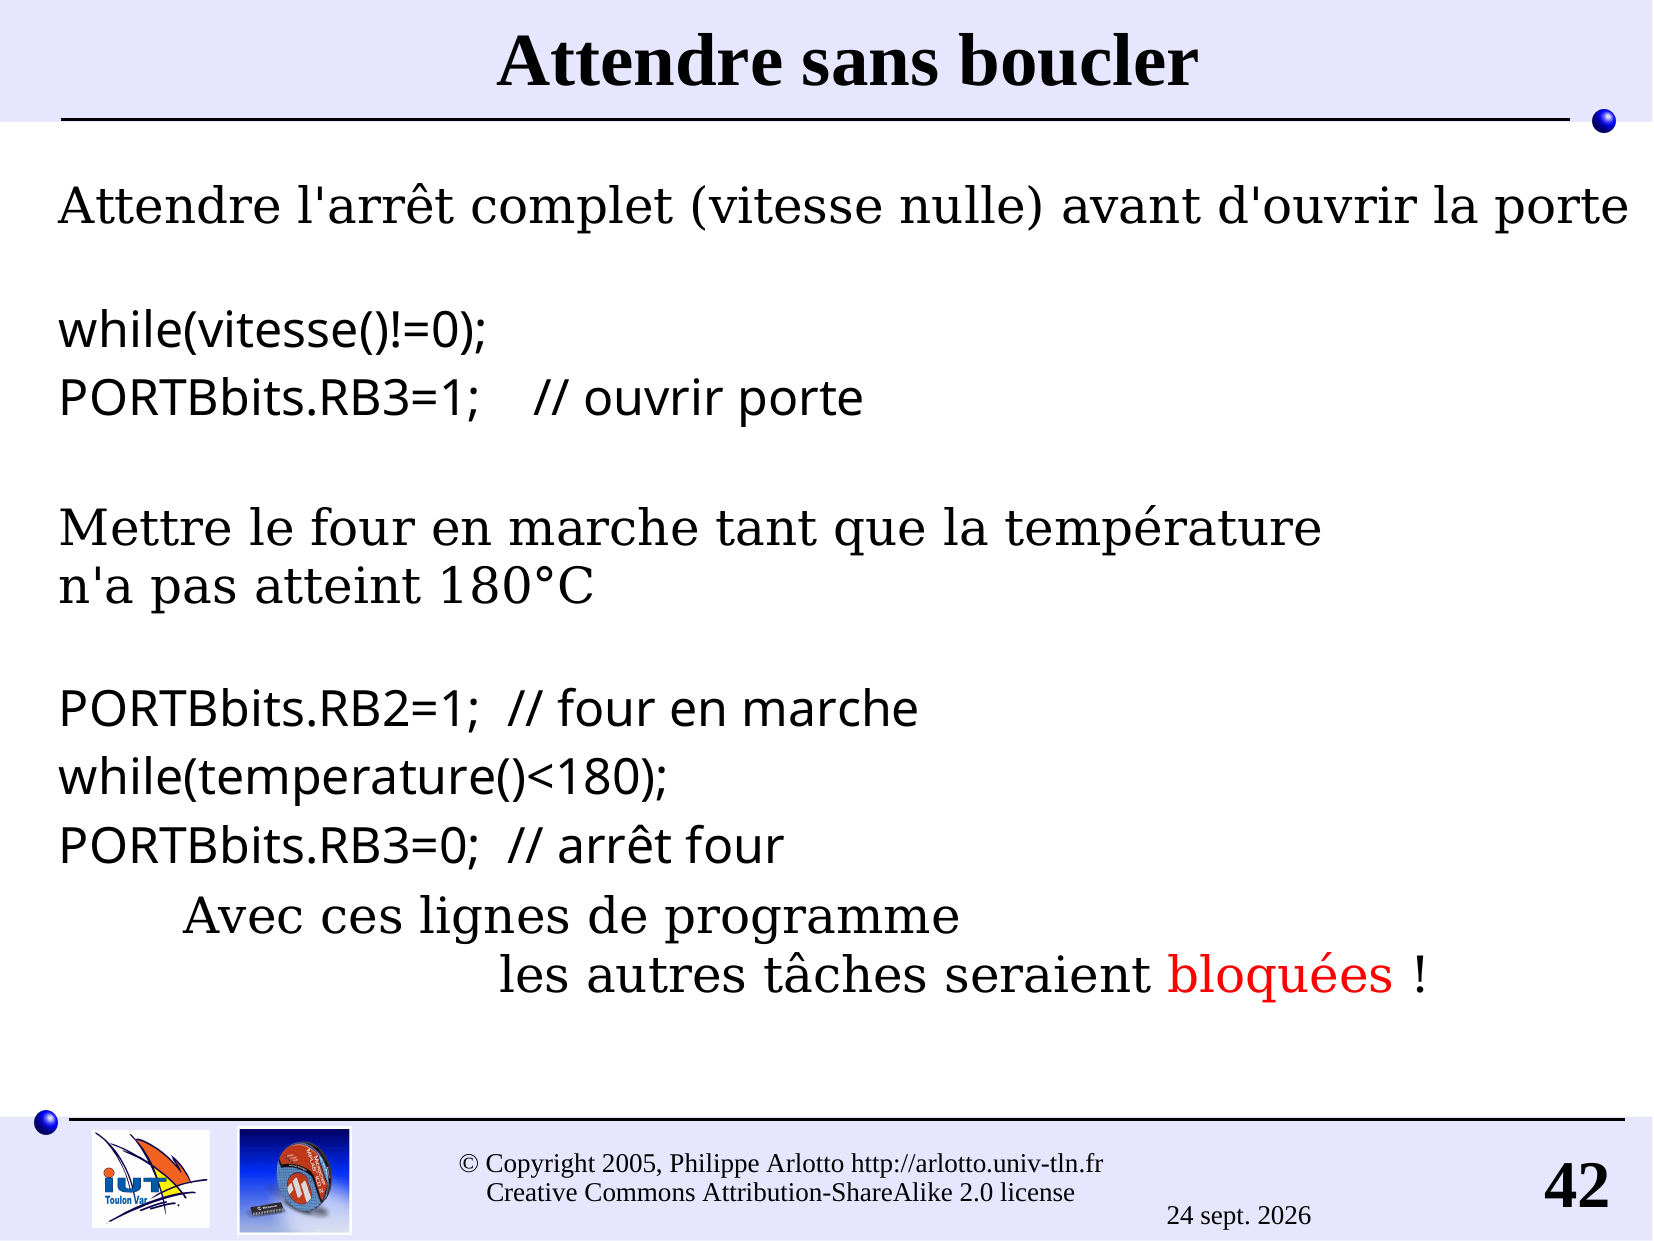

# Attendre sans boucler
Attendre l'arrêt complet (vitesse nulle) avant d'ouvrir la porte
while(vitesse()!=0);
PORTBbits.RB3=1; // ouvrir porte
Mettre le four en marche tant que la température
n'a pas atteint 180°C
PORTBbits.RB2=1; // four en marche
while(temperature()<180);
PORTBbits.RB3=0; // arrêt four
Avec ces lignes de programme
				 les autres tâches seraient bloquées !